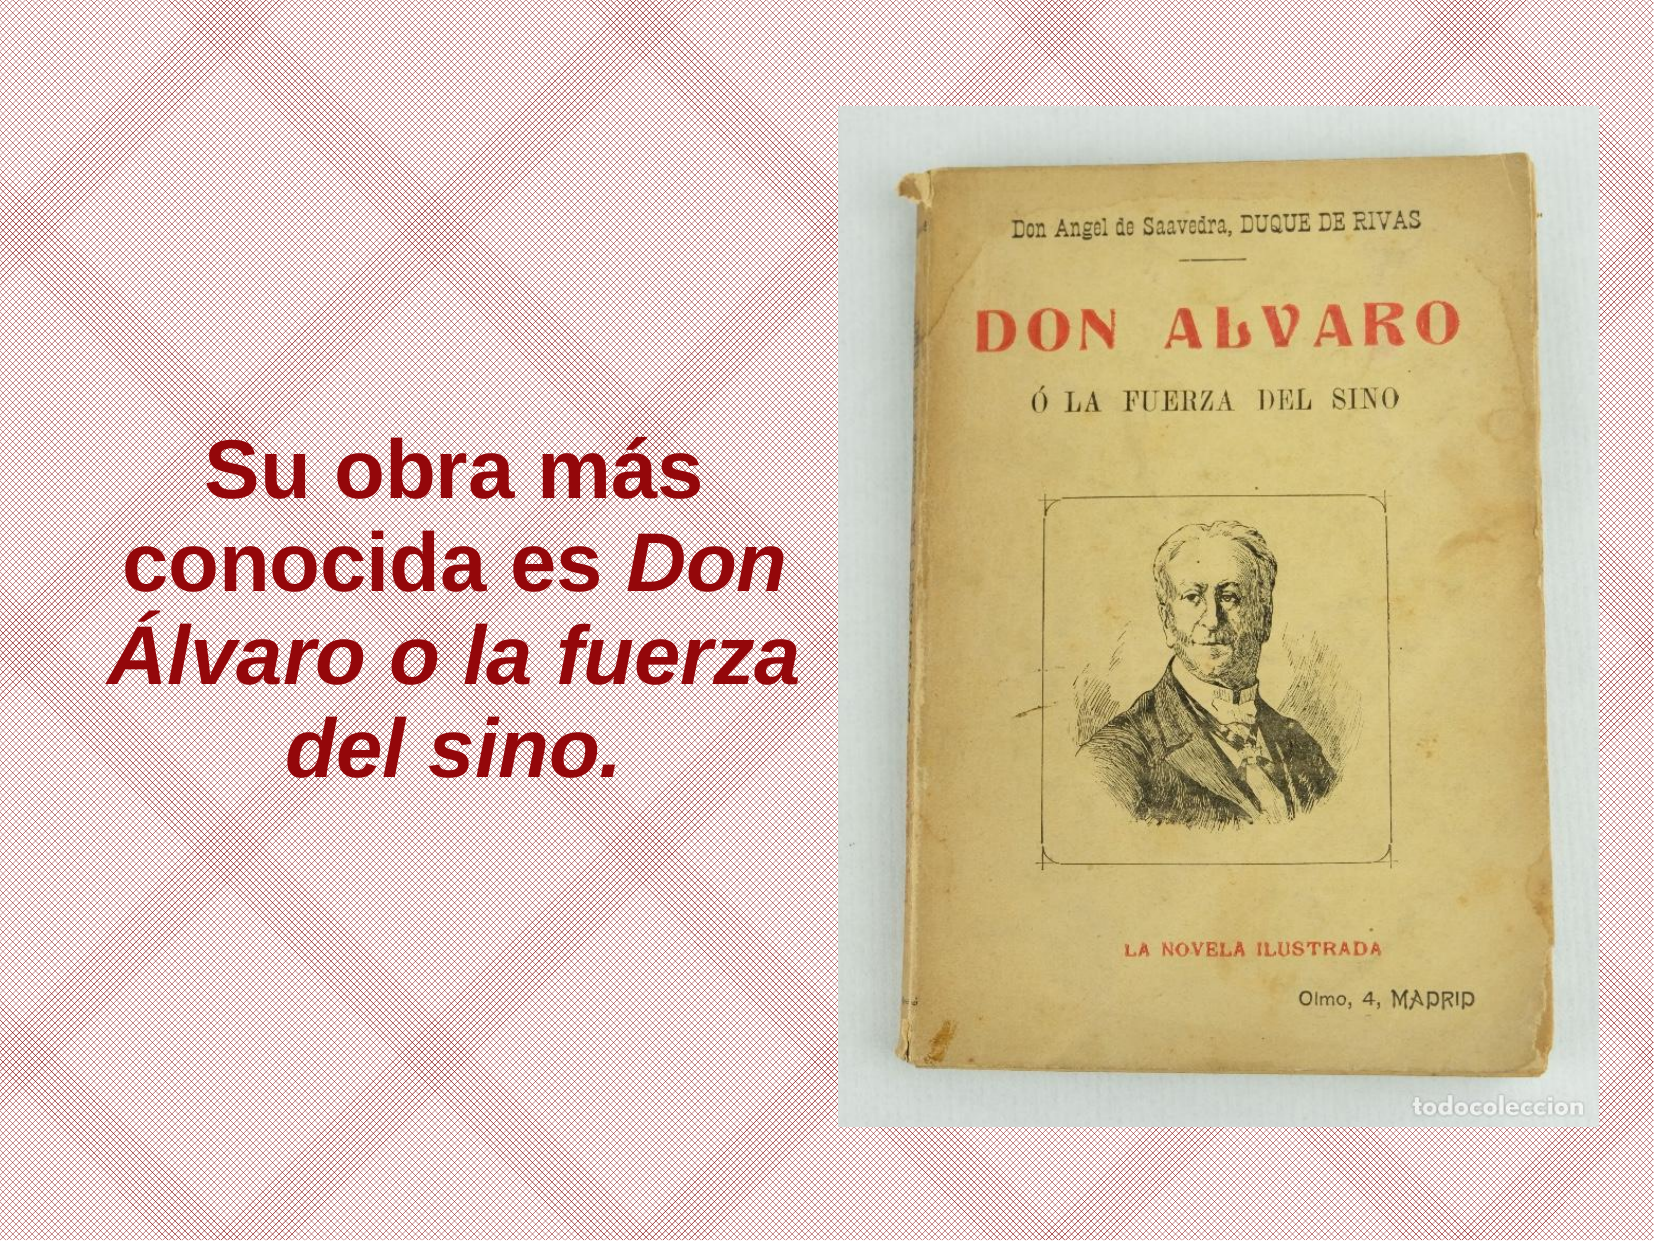

# Su obra más conocida es Don Álvaro o la fuerza del sino.